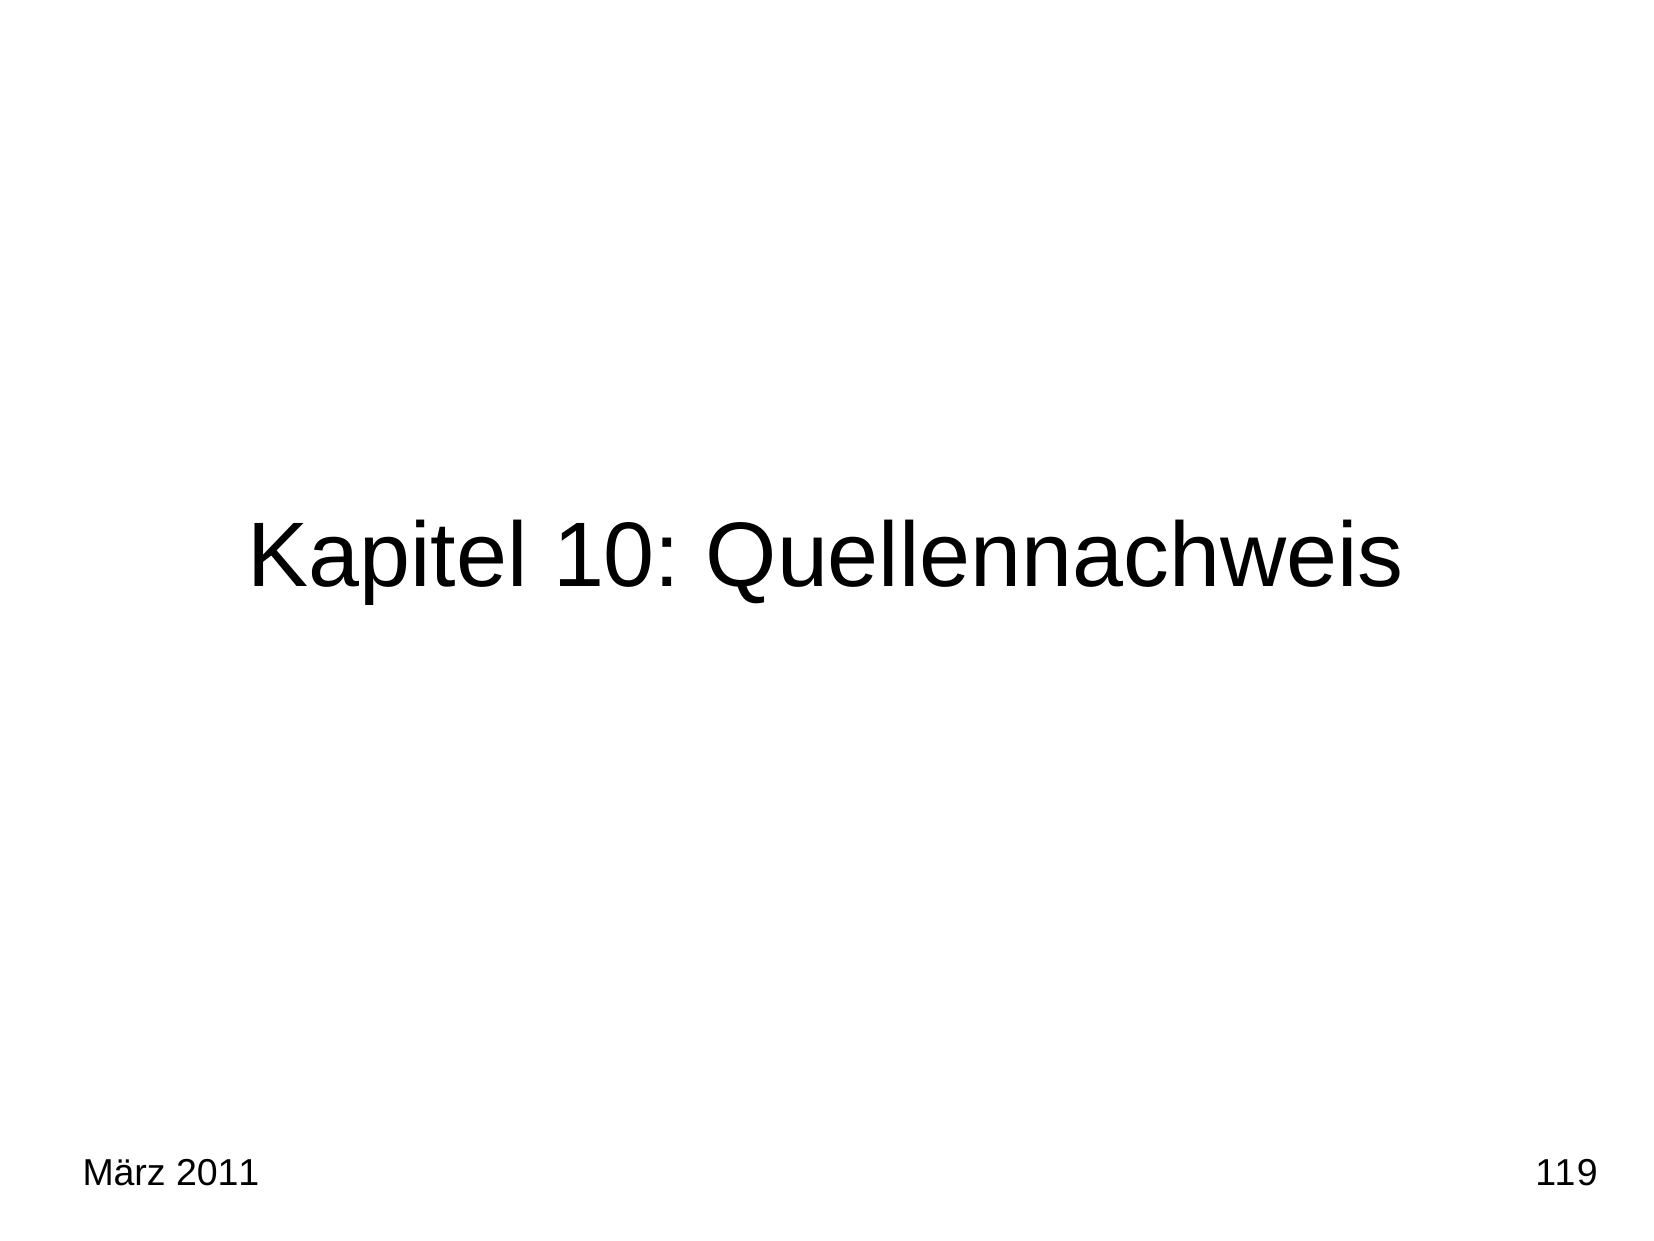

# Kapitel 10: Quellennachweis
März 2011
119